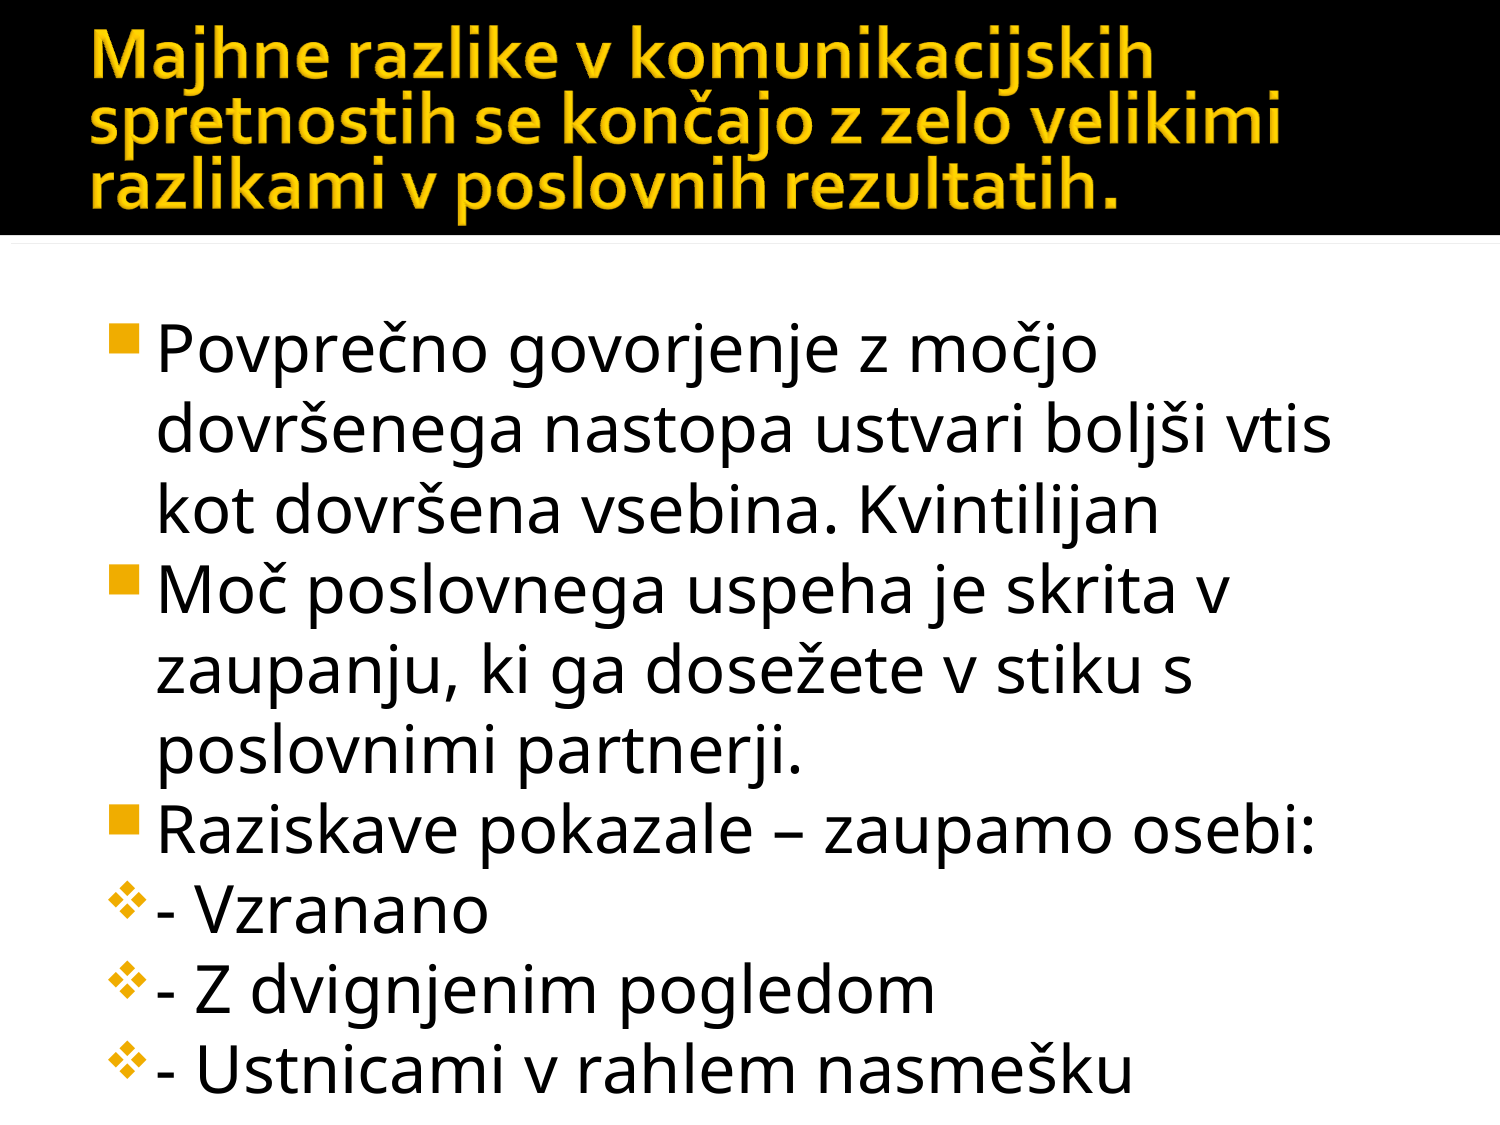

# Povprečno govorjenje z močjo dovršenega nastopa ustvari boljši vtis kot dovršena vsebina. Kvintilijan
Moč poslovnega uspeha je skrita v zaupanju, ki ga dosežete v stiku s poslovnimi partnerji.
Raziskave pokazale – zaupamo osebi:
- Vzranano
- Z dvignjenim pogledom
- Ustnicami v rahlem nasmešku